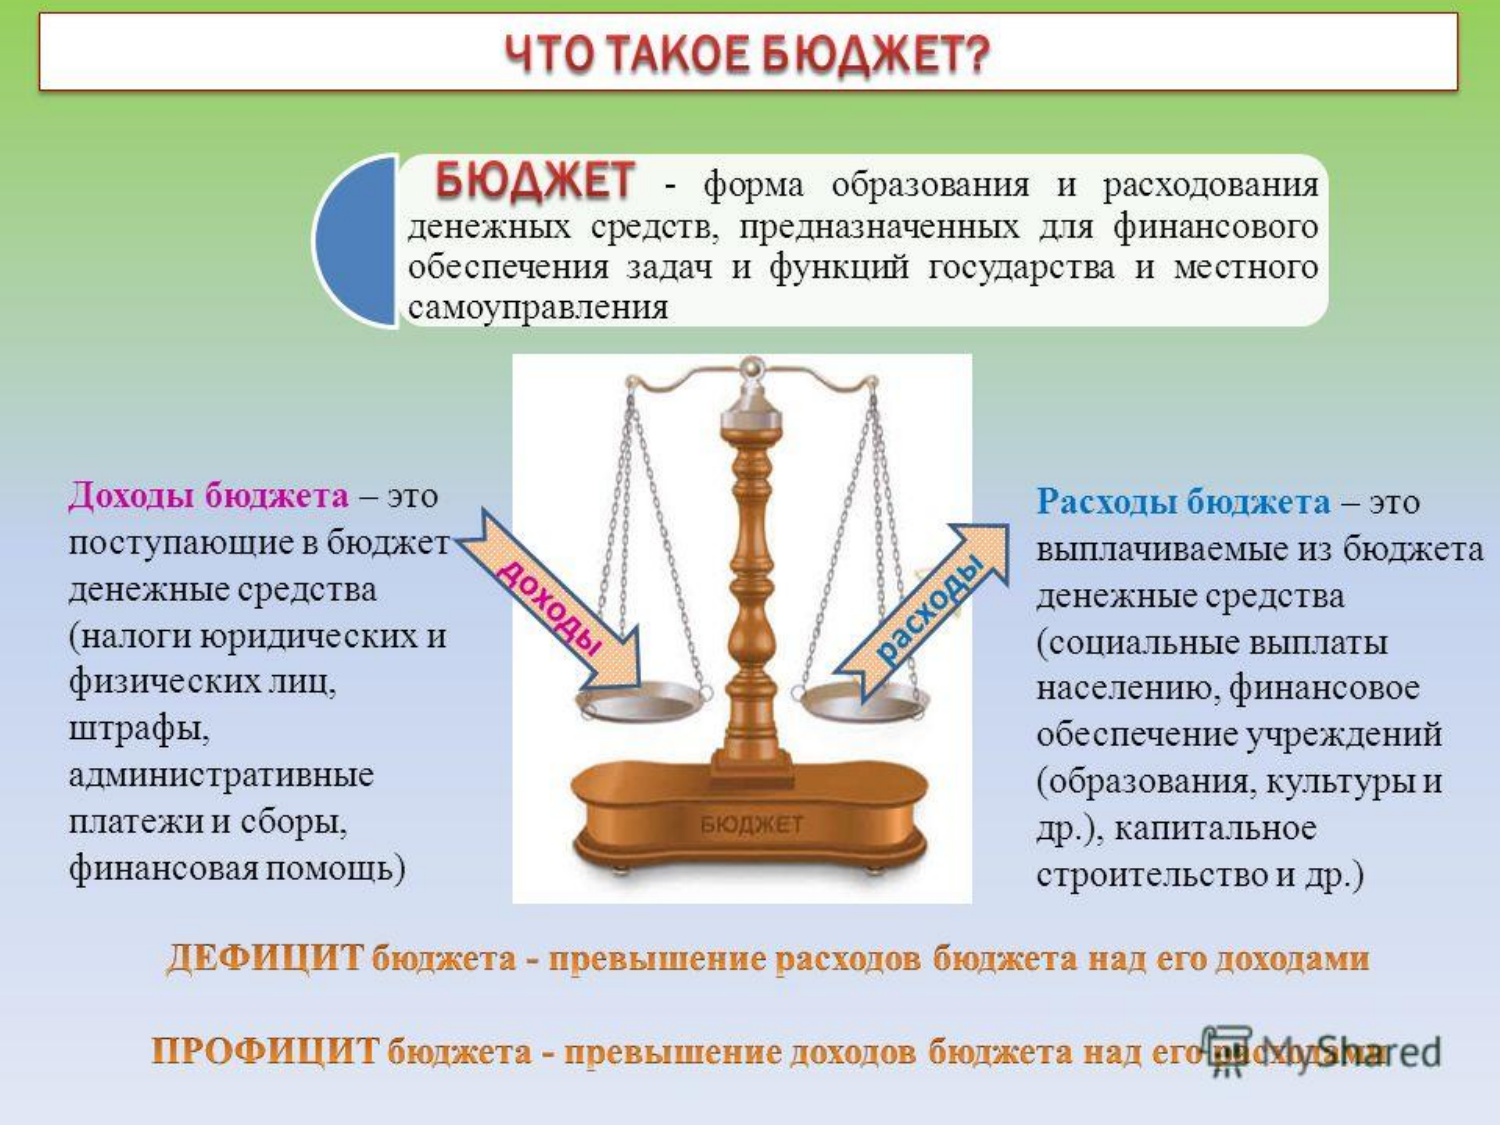

# Основные термины и понятия (статья 6. БК РФ);